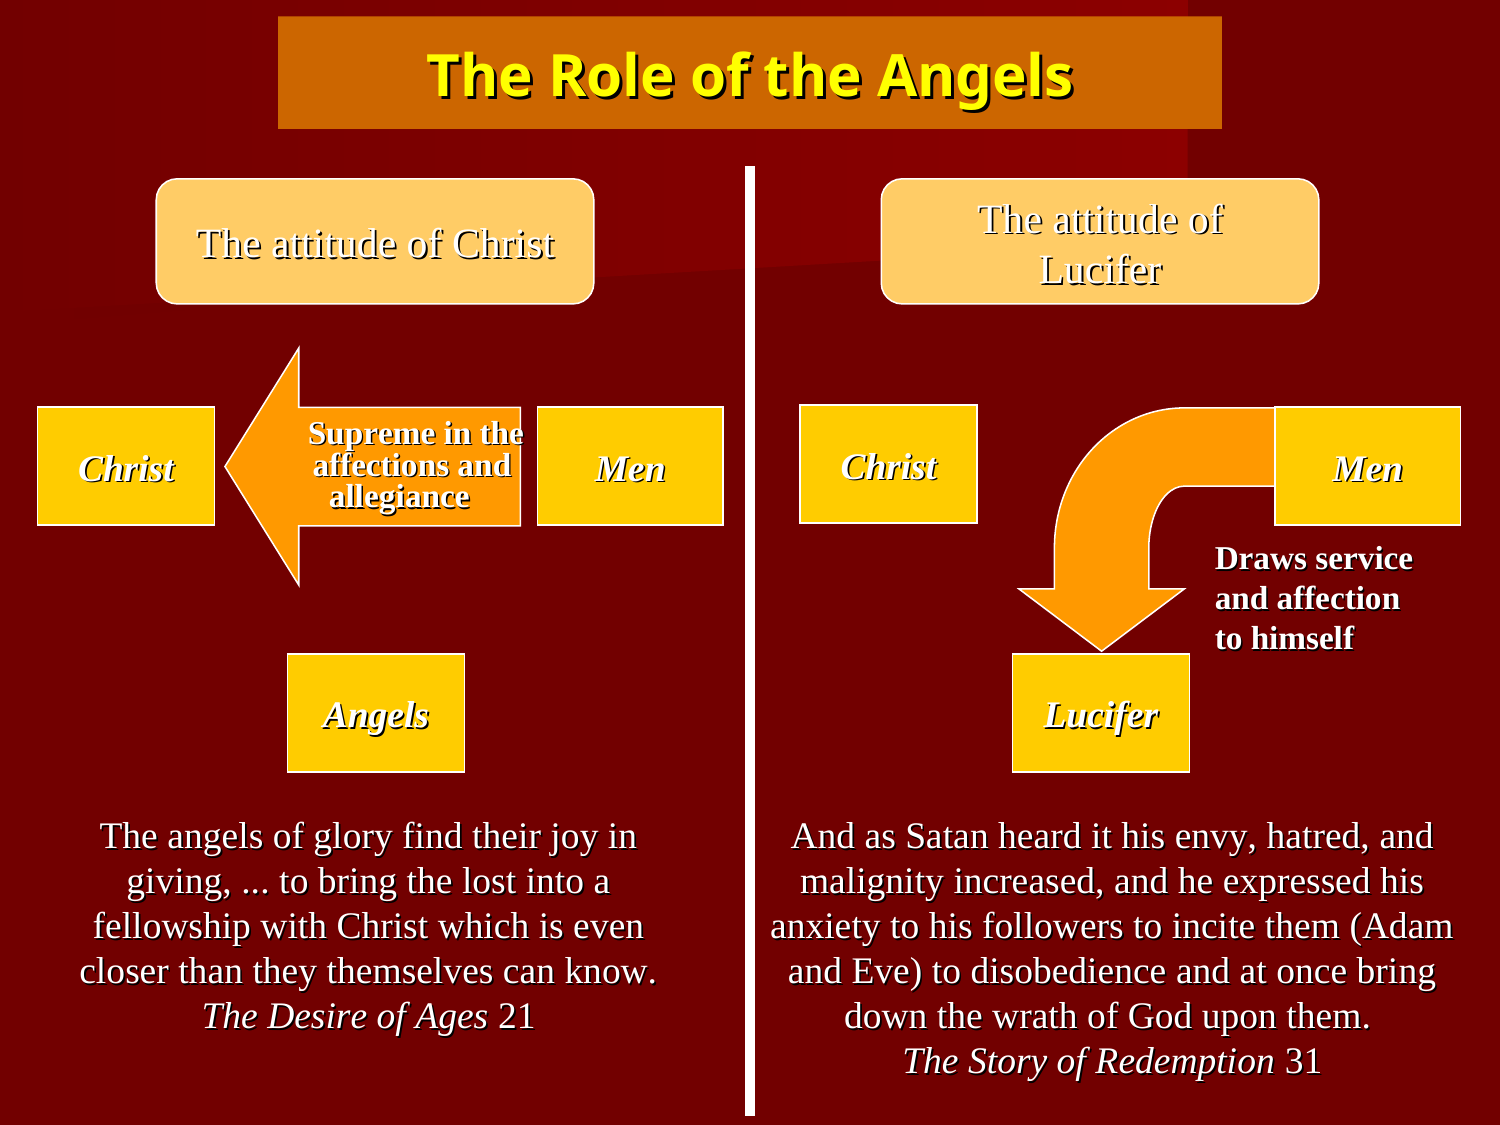

The Role of the Angels
The attitude of Christ
The attitude of
Lucifer
 Supreme in the
 affections and
 allegiance
Christ
Christ
Men
Men
Draws service
and affection
to himself
Angels
Lucifer
The angels of glory find their joy in giving, ... to bring the lost into a fellowship with Christ which is even closer than they themselves can know.
The Desire of Ages 21
And as Satan heard it his envy, hatred, and malignity increased, and he expressed his anxiety to his followers to incite them (Adam and Eve) to disobedience and at once bring down the wrath of God upon them.
The Story of Redemption 31